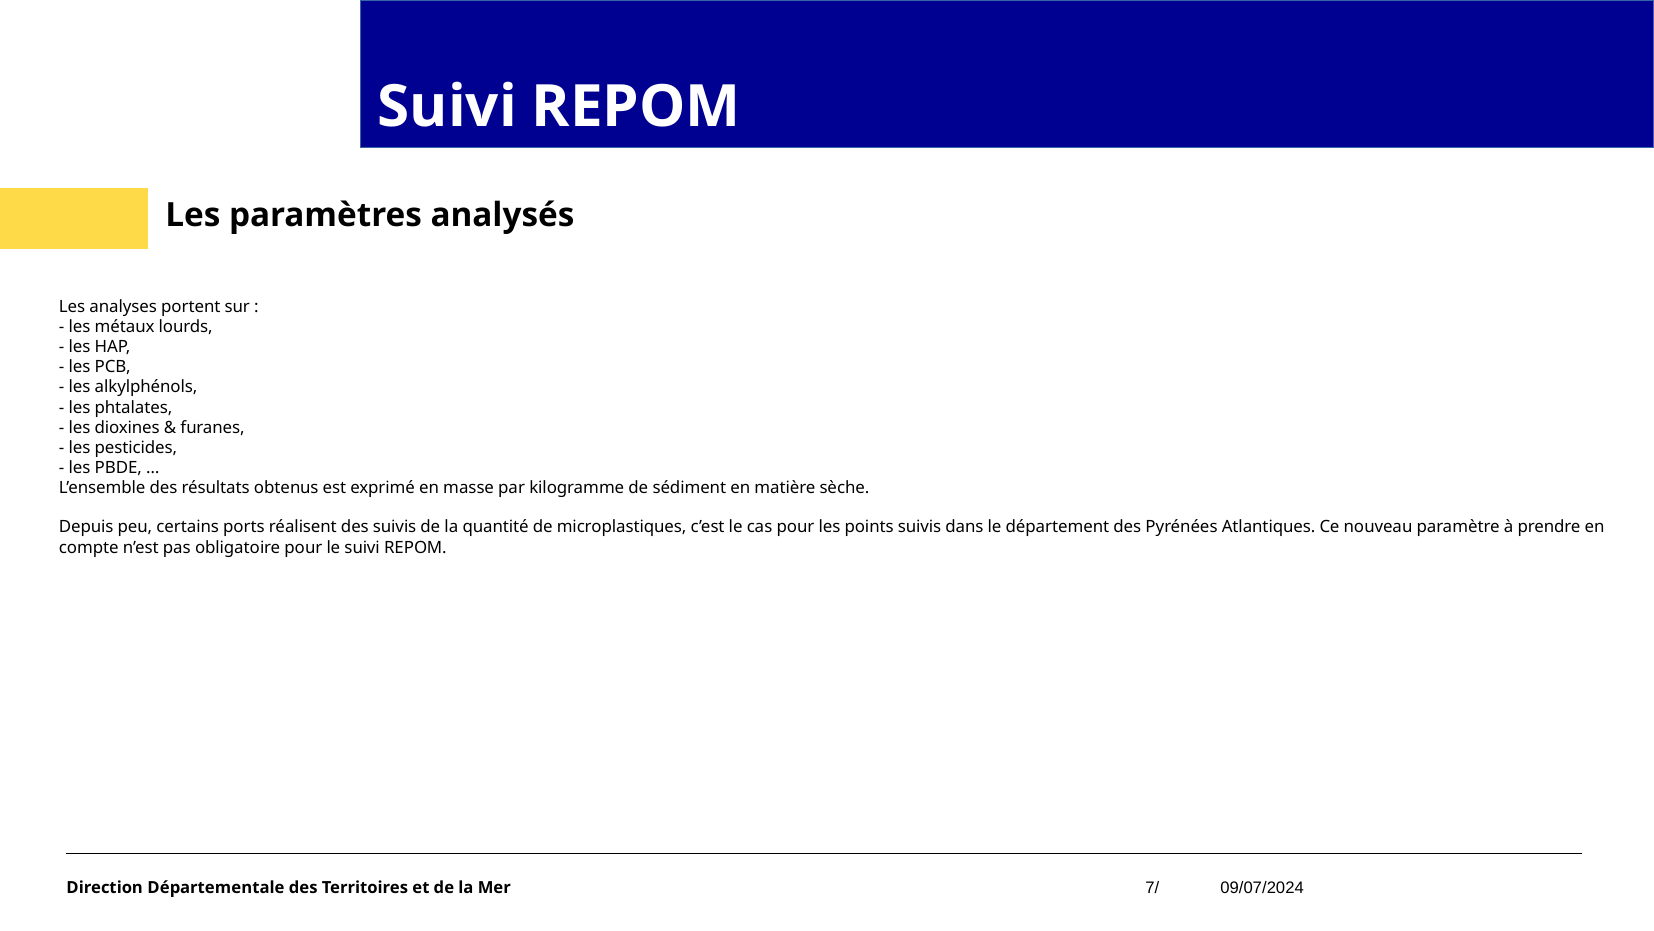

# Suivi REPOM
Les paramètres analysés
Les analyses portent sur :
- les métaux lourds,
- les HAP,
- les PCB,
- les alkylphénols,
- les phtalates,
- les dioxines & furanes,
- les pesticides,
- les PBDE, …
L’ensemble des résultats obtenus est exprimé en masse par kilogramme de sédiment en matière sèche.
Depuis peu, certains ports réalisent des suivis de la quantité de microplastiques, c’est le cas pour les points suivis dans le département des Pyrénées Atlantiques. Ce nouveau paramètre à prendre en compte n’est pas obligatoire pour le suivi REPOM.